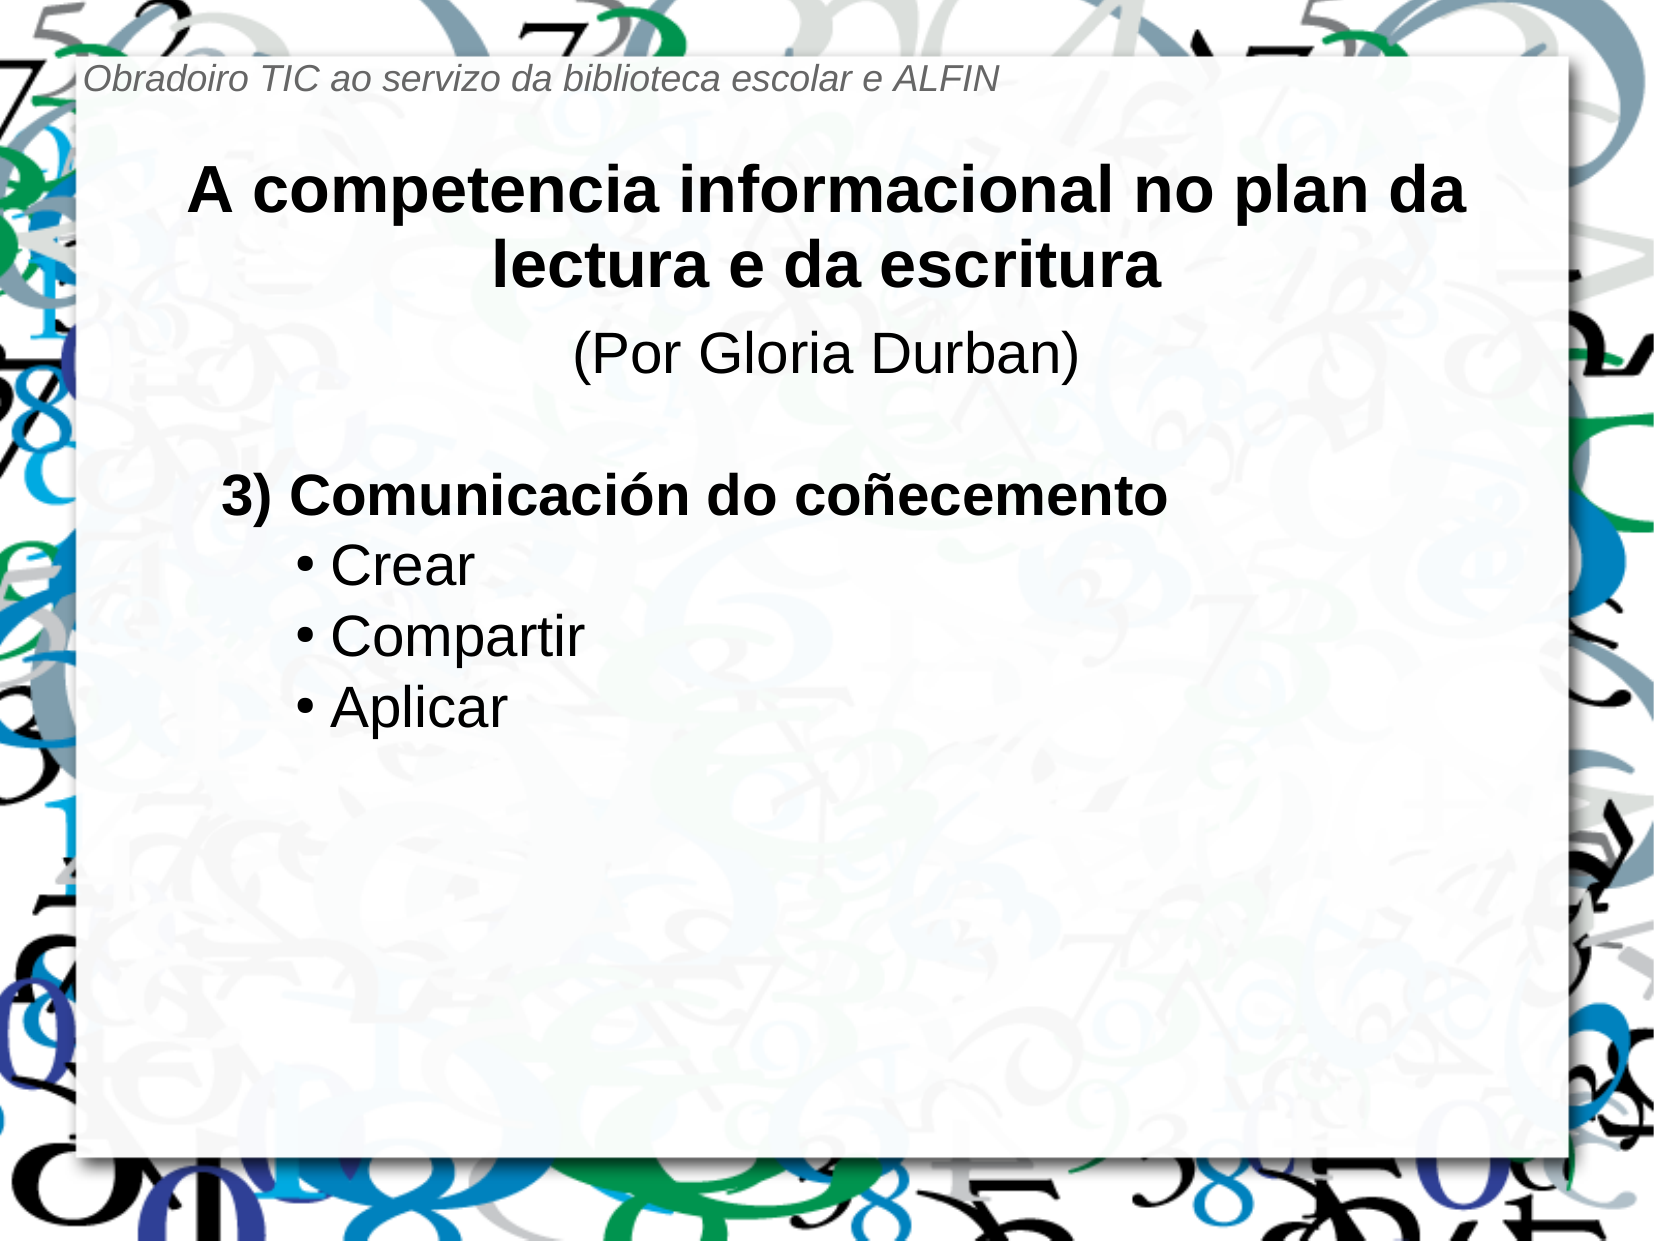

Obradoiro TIC ao servizo da biblioteca escolar e ALFIN
A competencia informacional no plan da lectura e da escritura
(Por Gloria Durban)
3) Comunicación do coñecemento
Crear
Compartir
Aplicar